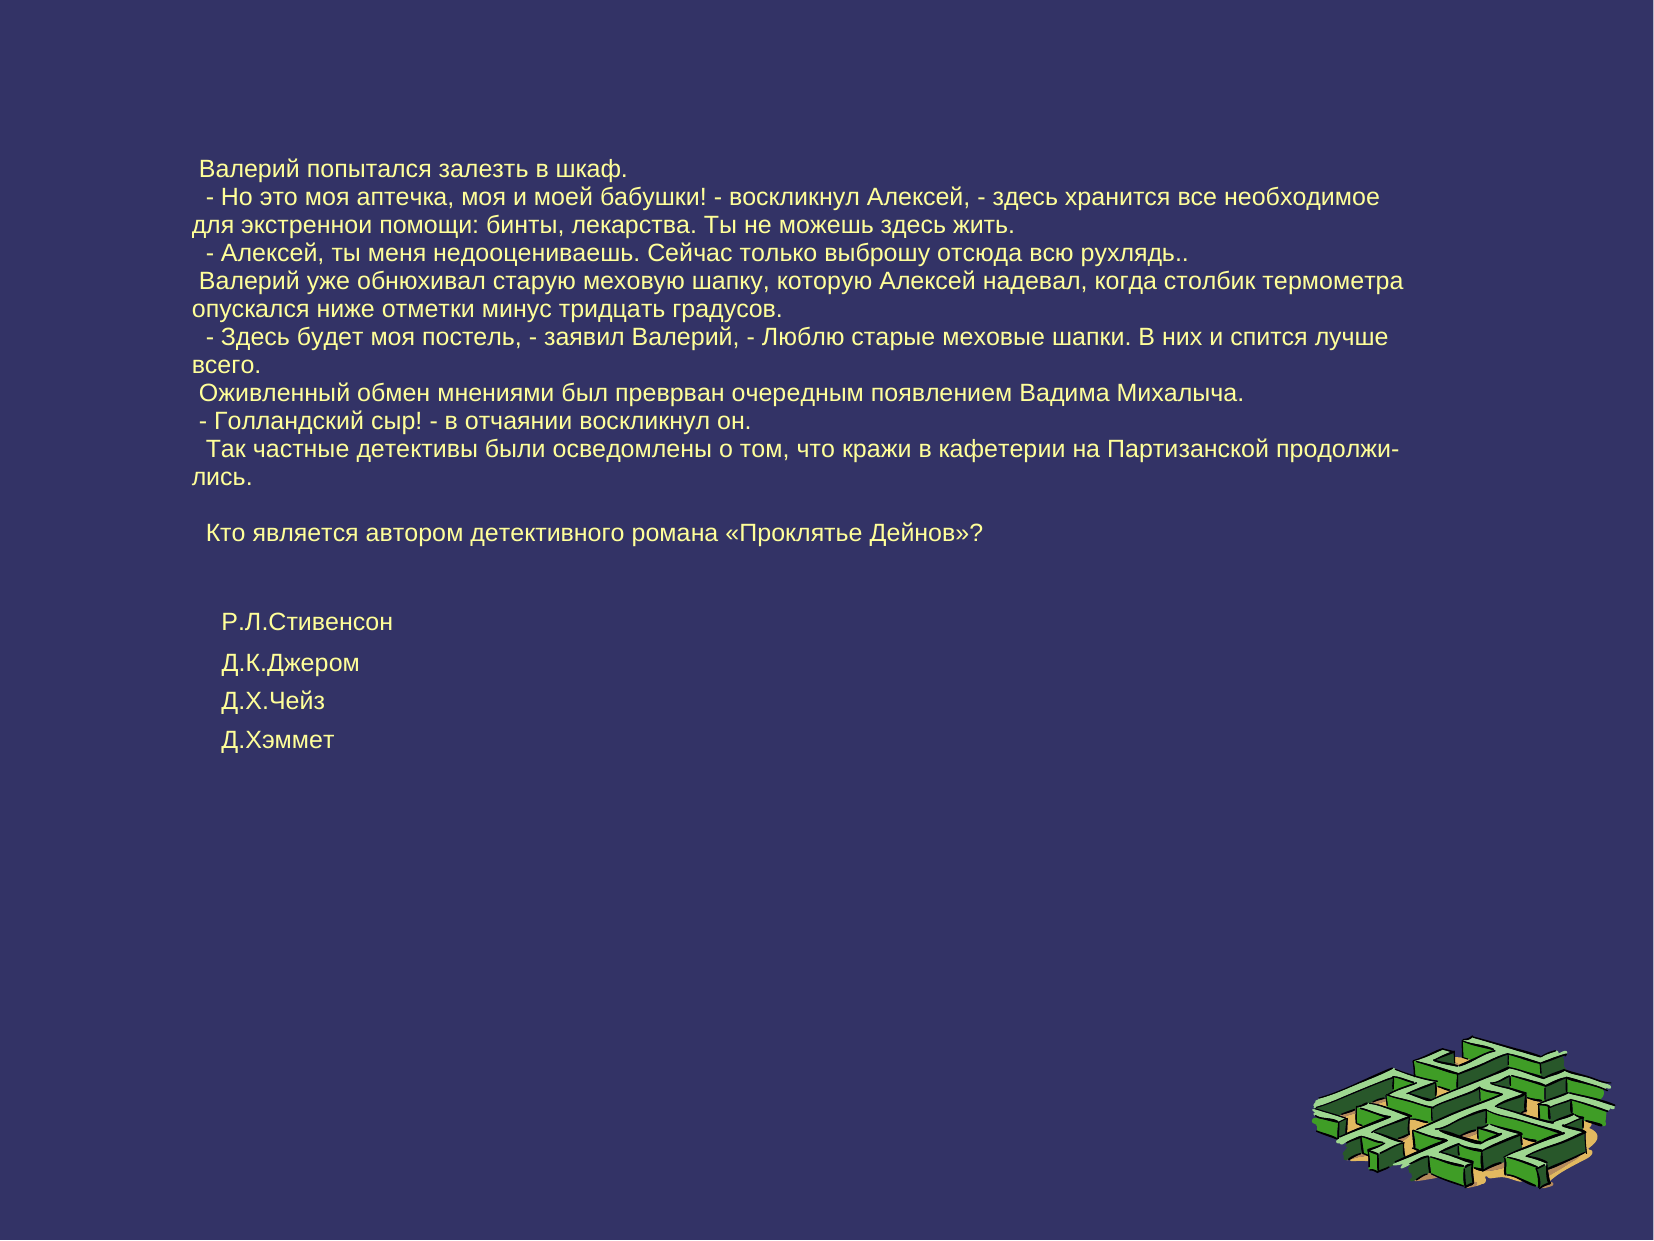

Валерий попытался залезть в шкаф.
 - Но это моя аптечка, моя и моей бабушки! - воскликнул Алексей, - здесь хранится все необходимое для экстреннои помощи: бинты, лекарства. Ты не можешь здесь жить.
 - Алексей, ты меня недооцениваешь. Сейчас только выброшу отсюда всю рухлядь..
 Валерий уже обнюхивал старую меховую шапку, которую Алексей надевал, когда столбик термометра опускался ниже отметки минус тридцать градусов.
 - Здесь будет моя постель, - заявил Валерий, - Люблю старые меховые шапки. В них и спится лучше
всего.
 Оживленный обмен мнениями был преврван очередным появлением Вадима Михалыча.
 - Голландский сыр! - в отчаянии воскликнул он.
 Так частные детективы были осведомлены о том, что кражи в кафетерии на Партизанской продолжи- лись.
 Кто является автором детективного романа «Проклятье Дейнов»?
Р.Л.Стивенсон
Д.К.Джером
Д.Х.Чейз
Д.Хэммет